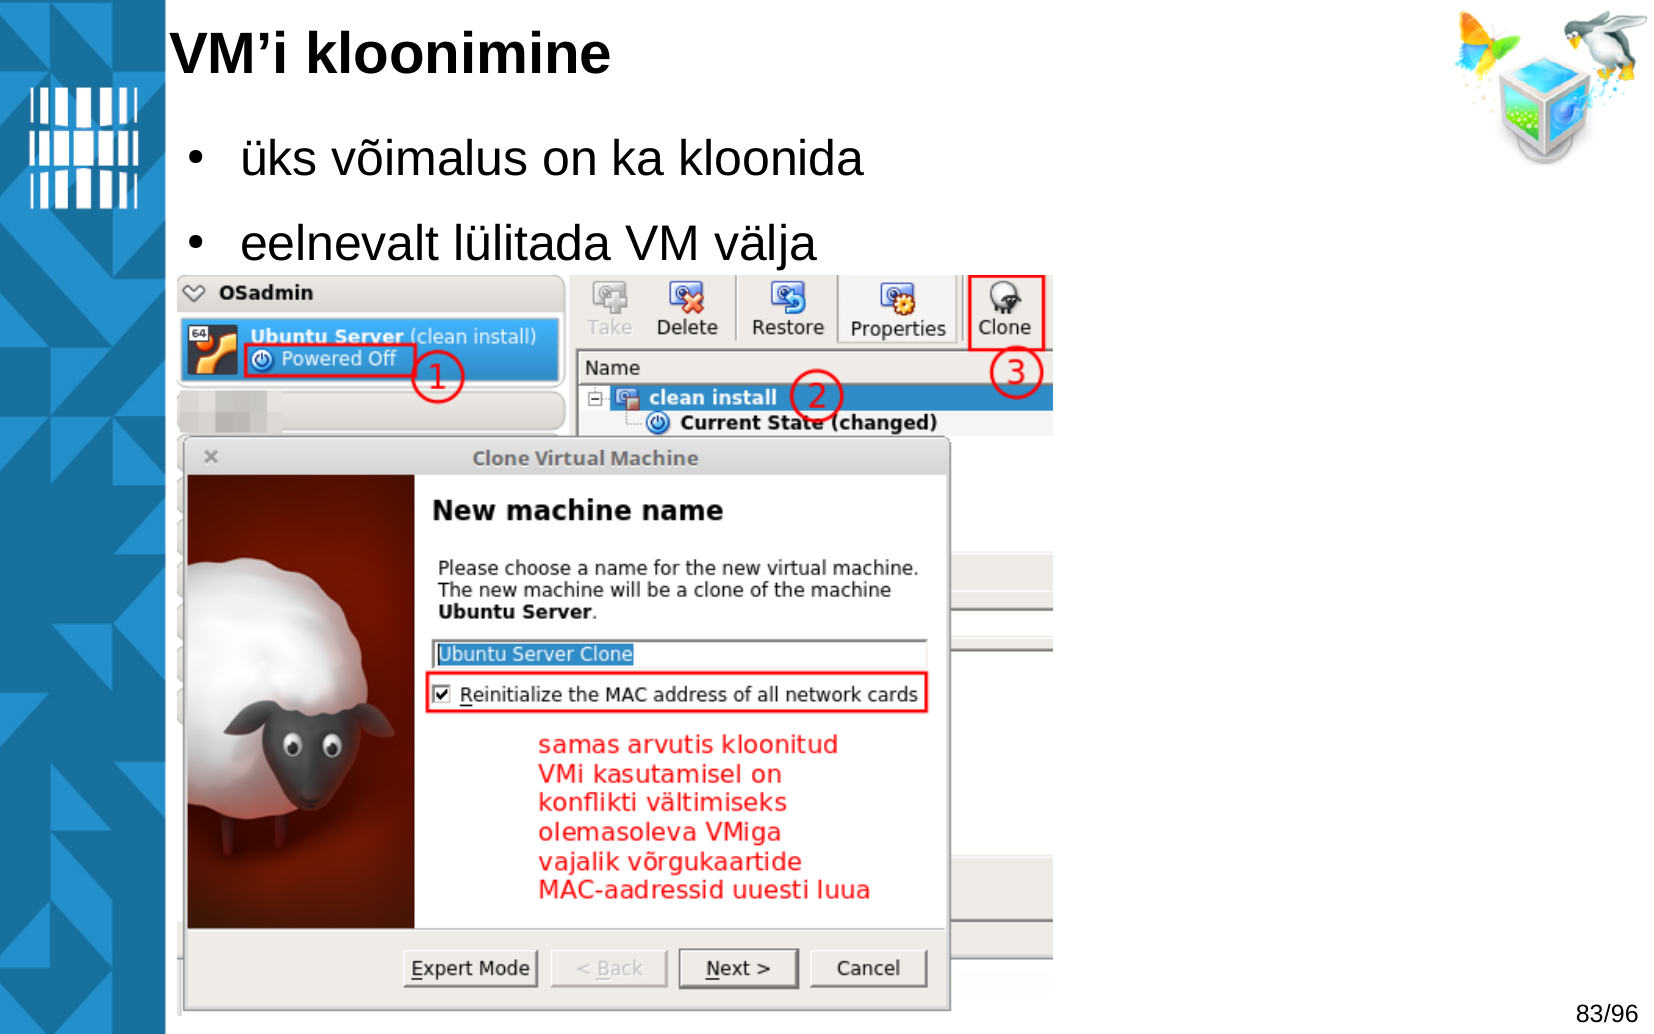

# VM’i kloonimine
üks võimalus on ka kloonida
eelnevalt lülitada VM välja